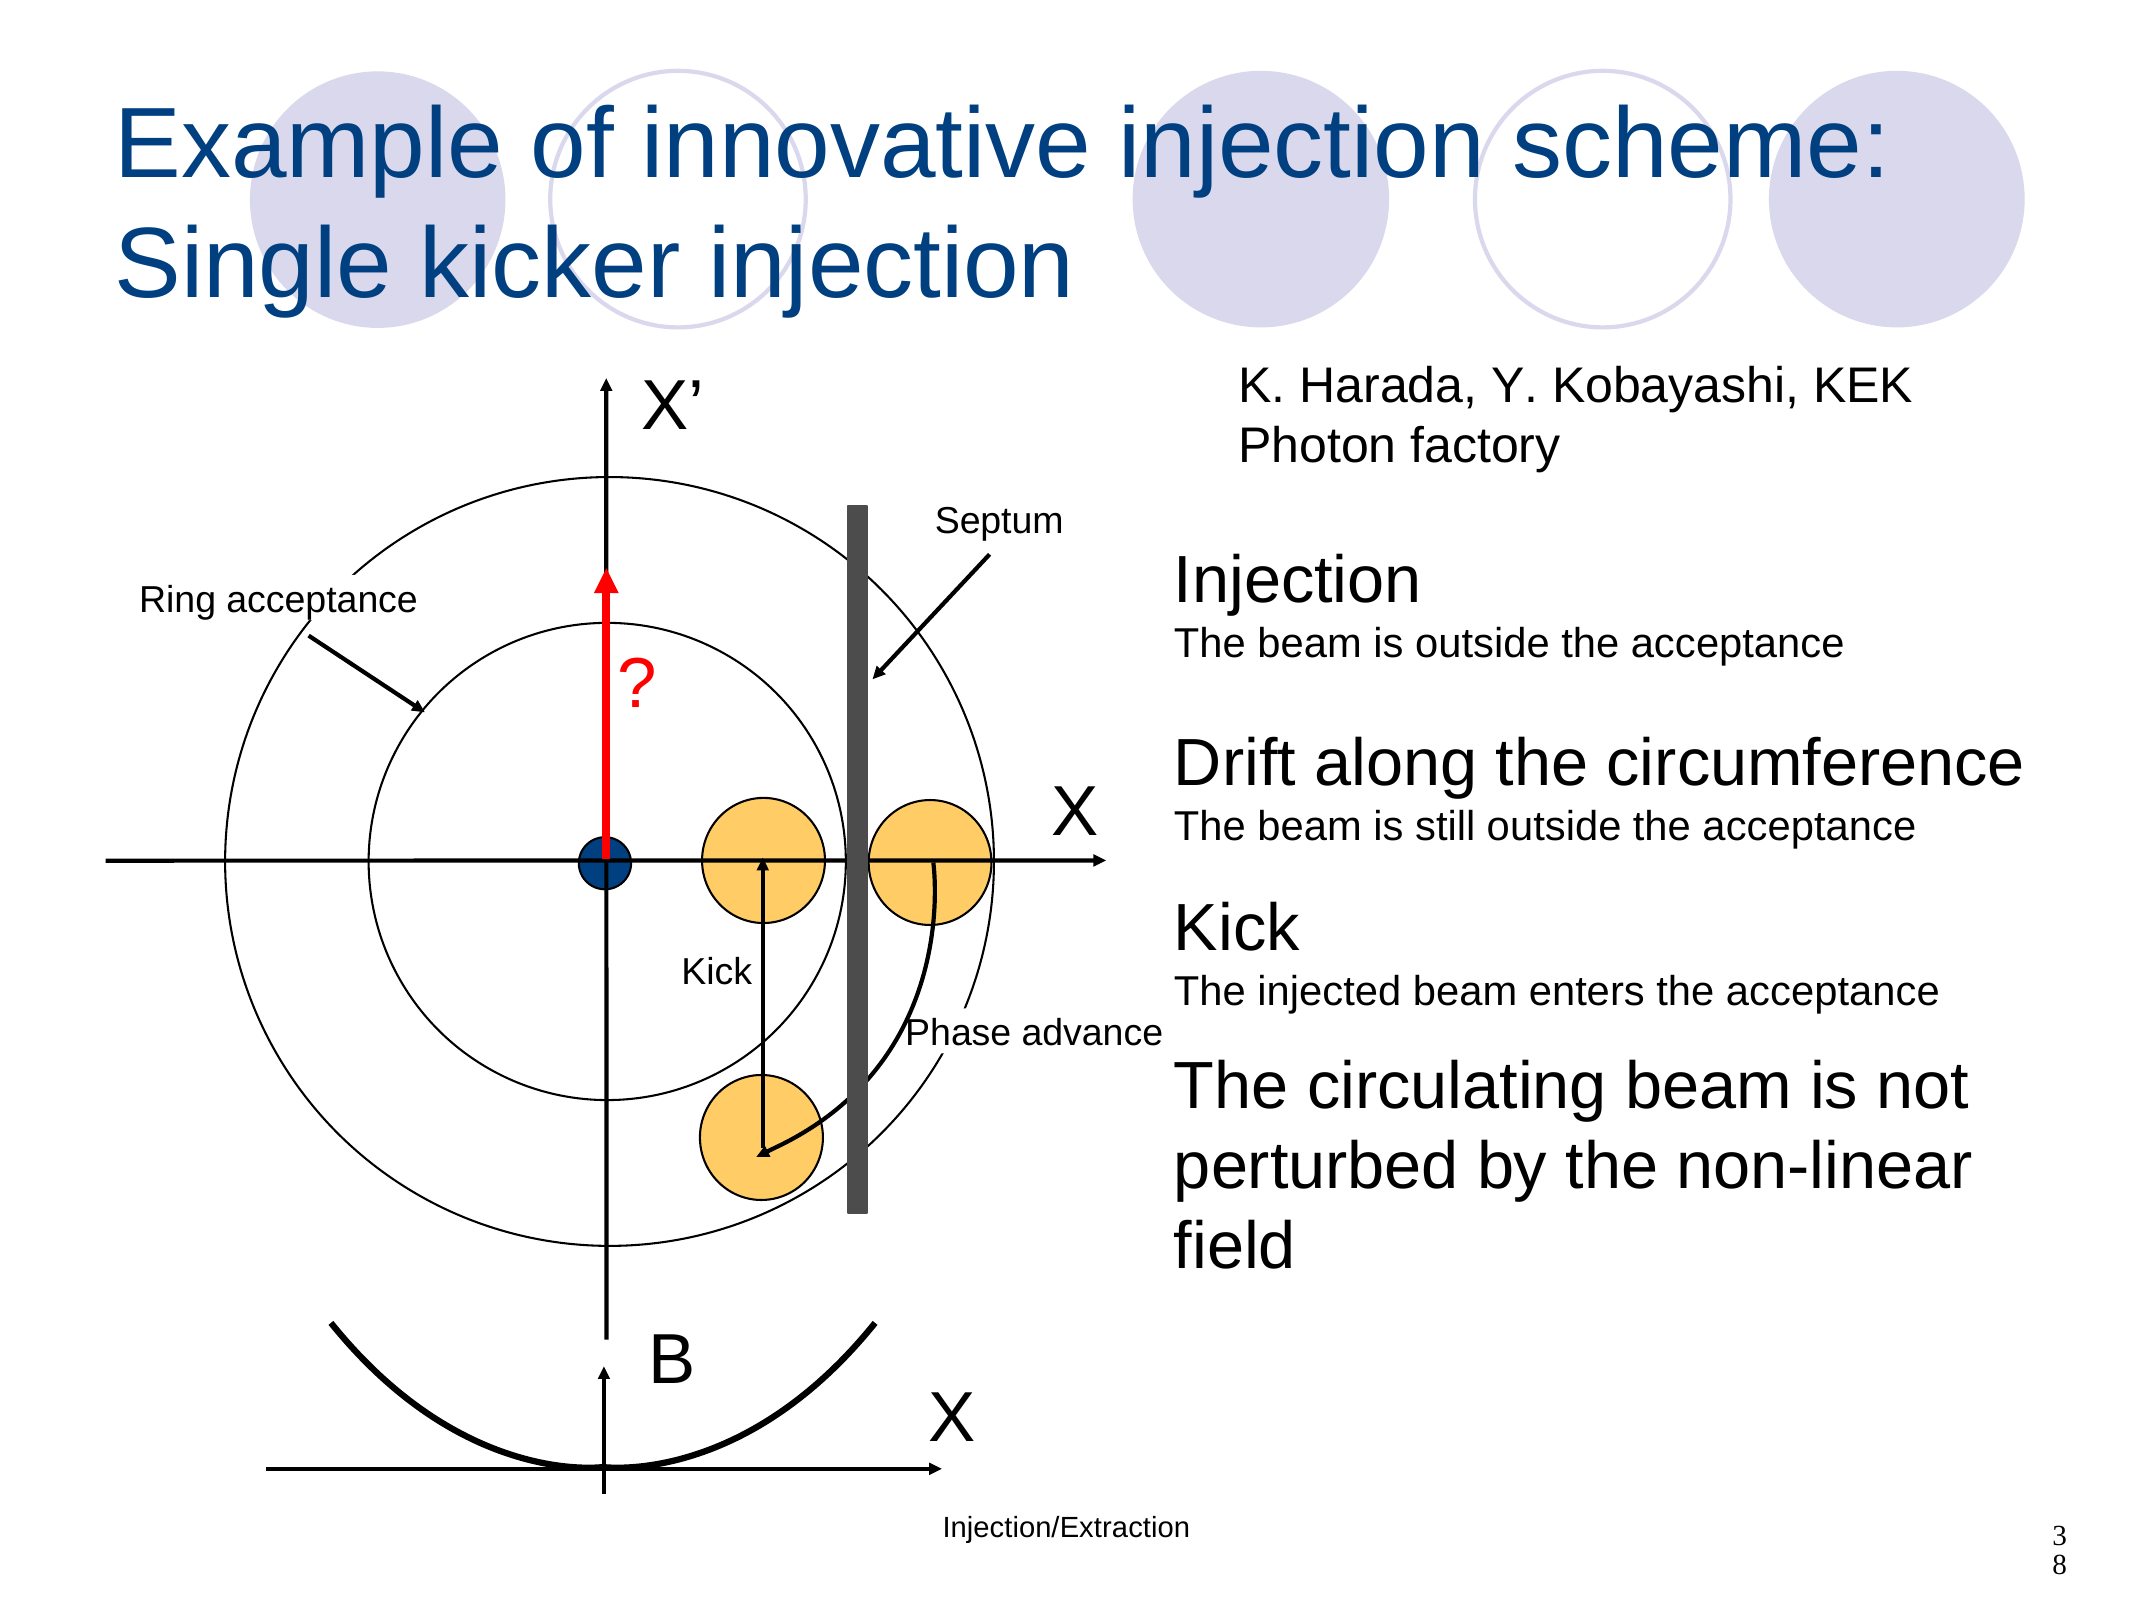

# Example of innovative injection scheme: Single kicker injection
K. Harada, Y. Kobayashi, KEK Photon factory
X’
Septum
Injection
The beam is outside the acceptance
?
Ring acceptance
Drift along the circumference
The beam is still outside the acceptance
X
Kick
Phase advance
Kick
The injected beam enters the acceptance
The circulating beam is not perturbed by the non-linear field
B
X
38